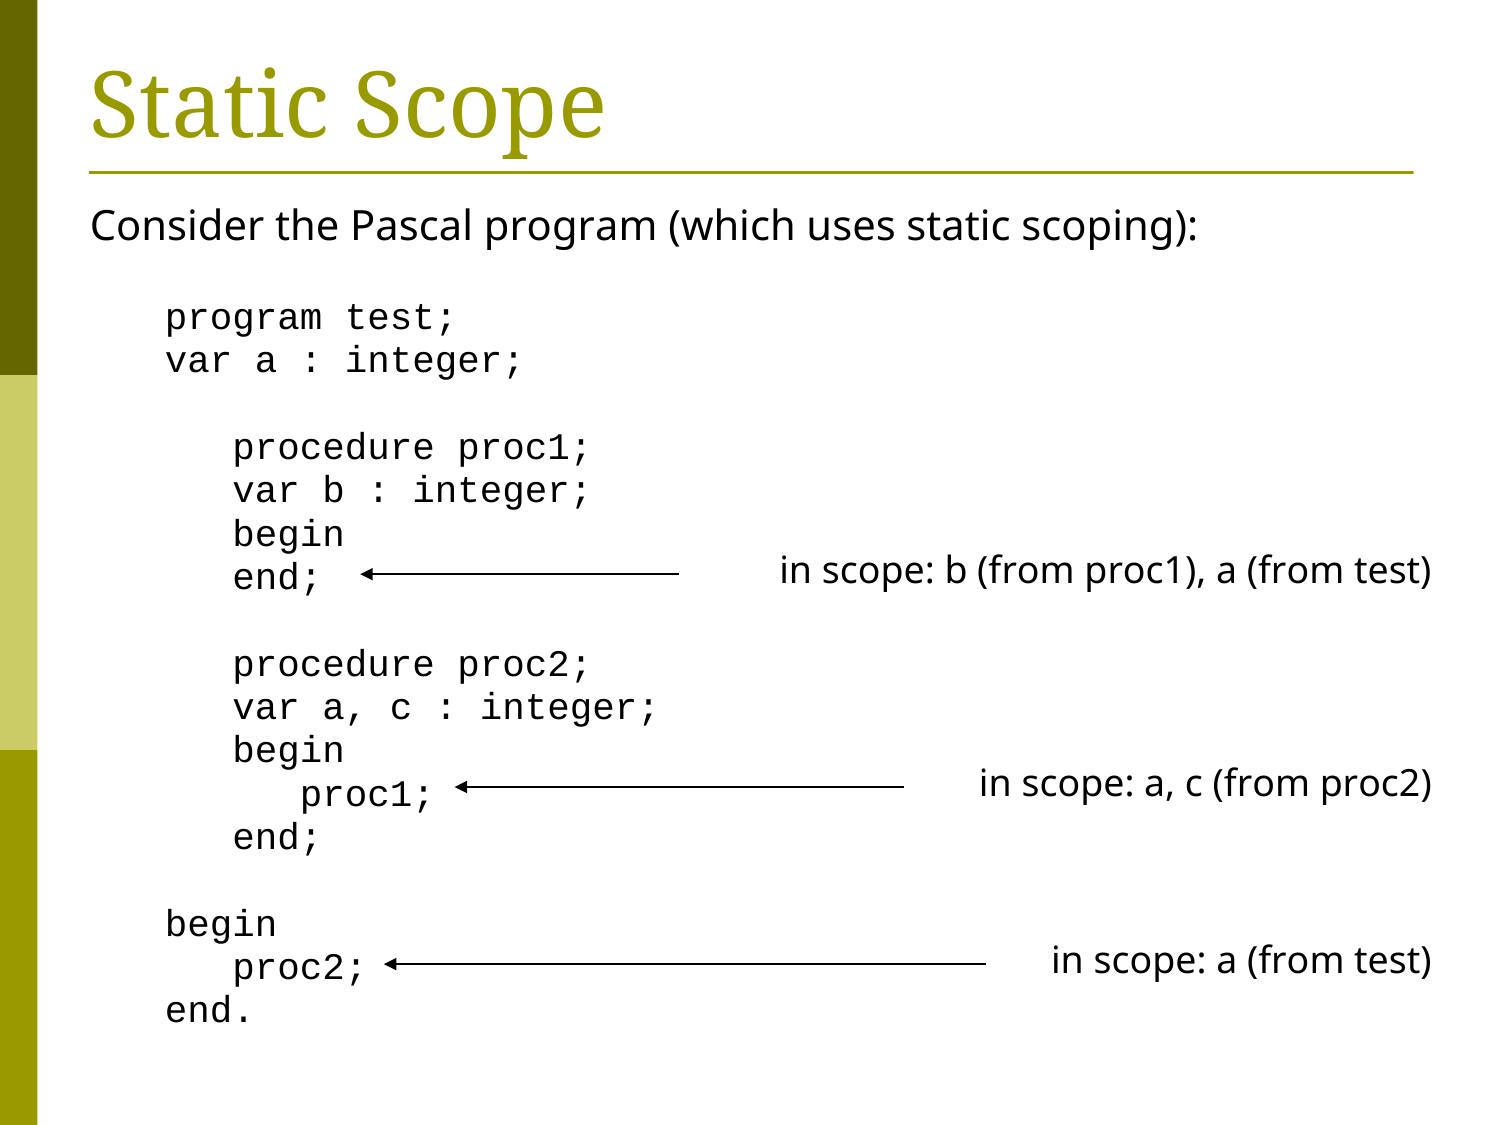

# Static Scope
Consider the Pascal program (which uses static scoping):
program test;
var a : integer;
 procedure proc1;
 var b : integer;
 begin
 end;
 procedure proc2;
 var a, c : integer;
 begin
 proc1;
 end;
begin
 proc2;
end.
in scope: b (from proc1), a (from test)
in scope: a, c (from proc2)
in scope: a (from test)